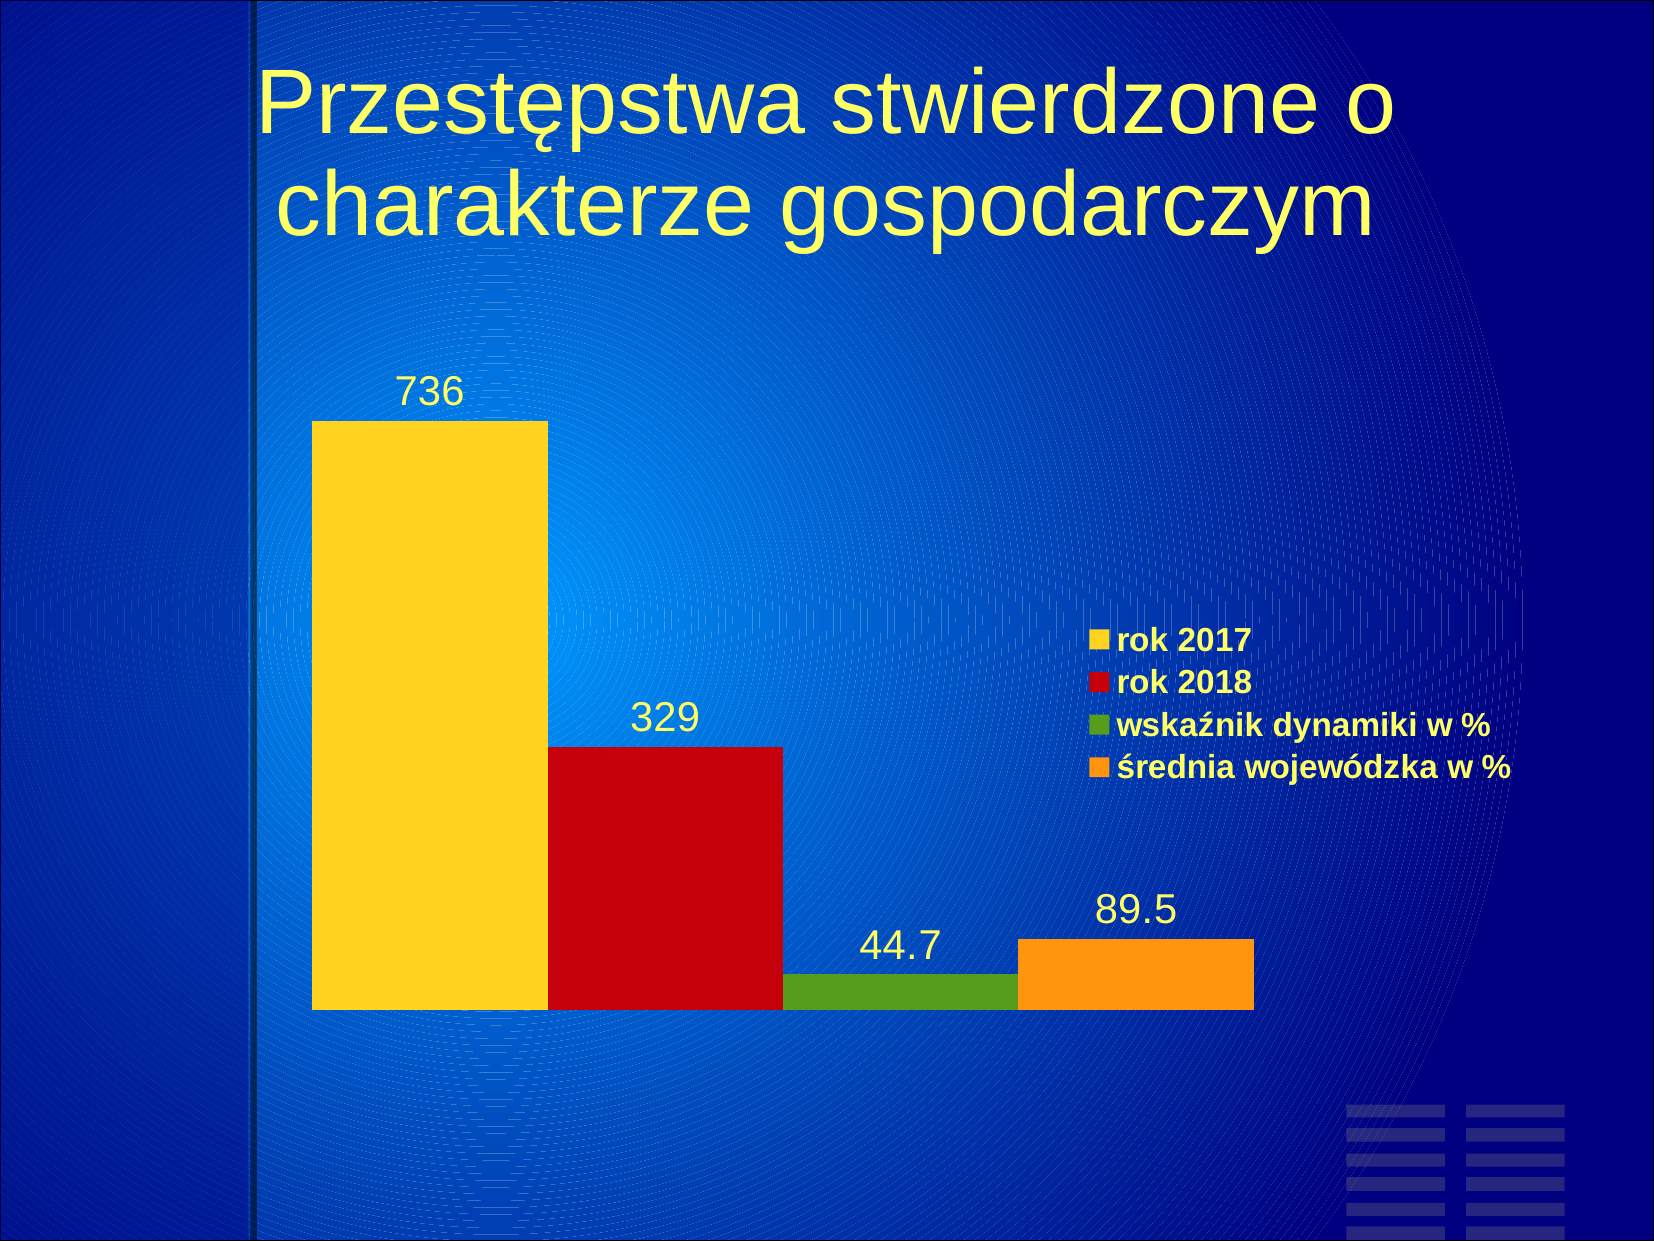

# Przestępstwa stwierdzone o charakterze gospodarczym
### Chart
| Category | rok 2017 | rok 2018 | wskaźnik dynamiki w % | średnia wojewódzka w % |
|---|---|---|---|---|
| None | 736.0 | 329.0 | 44.7 | 89.5 |